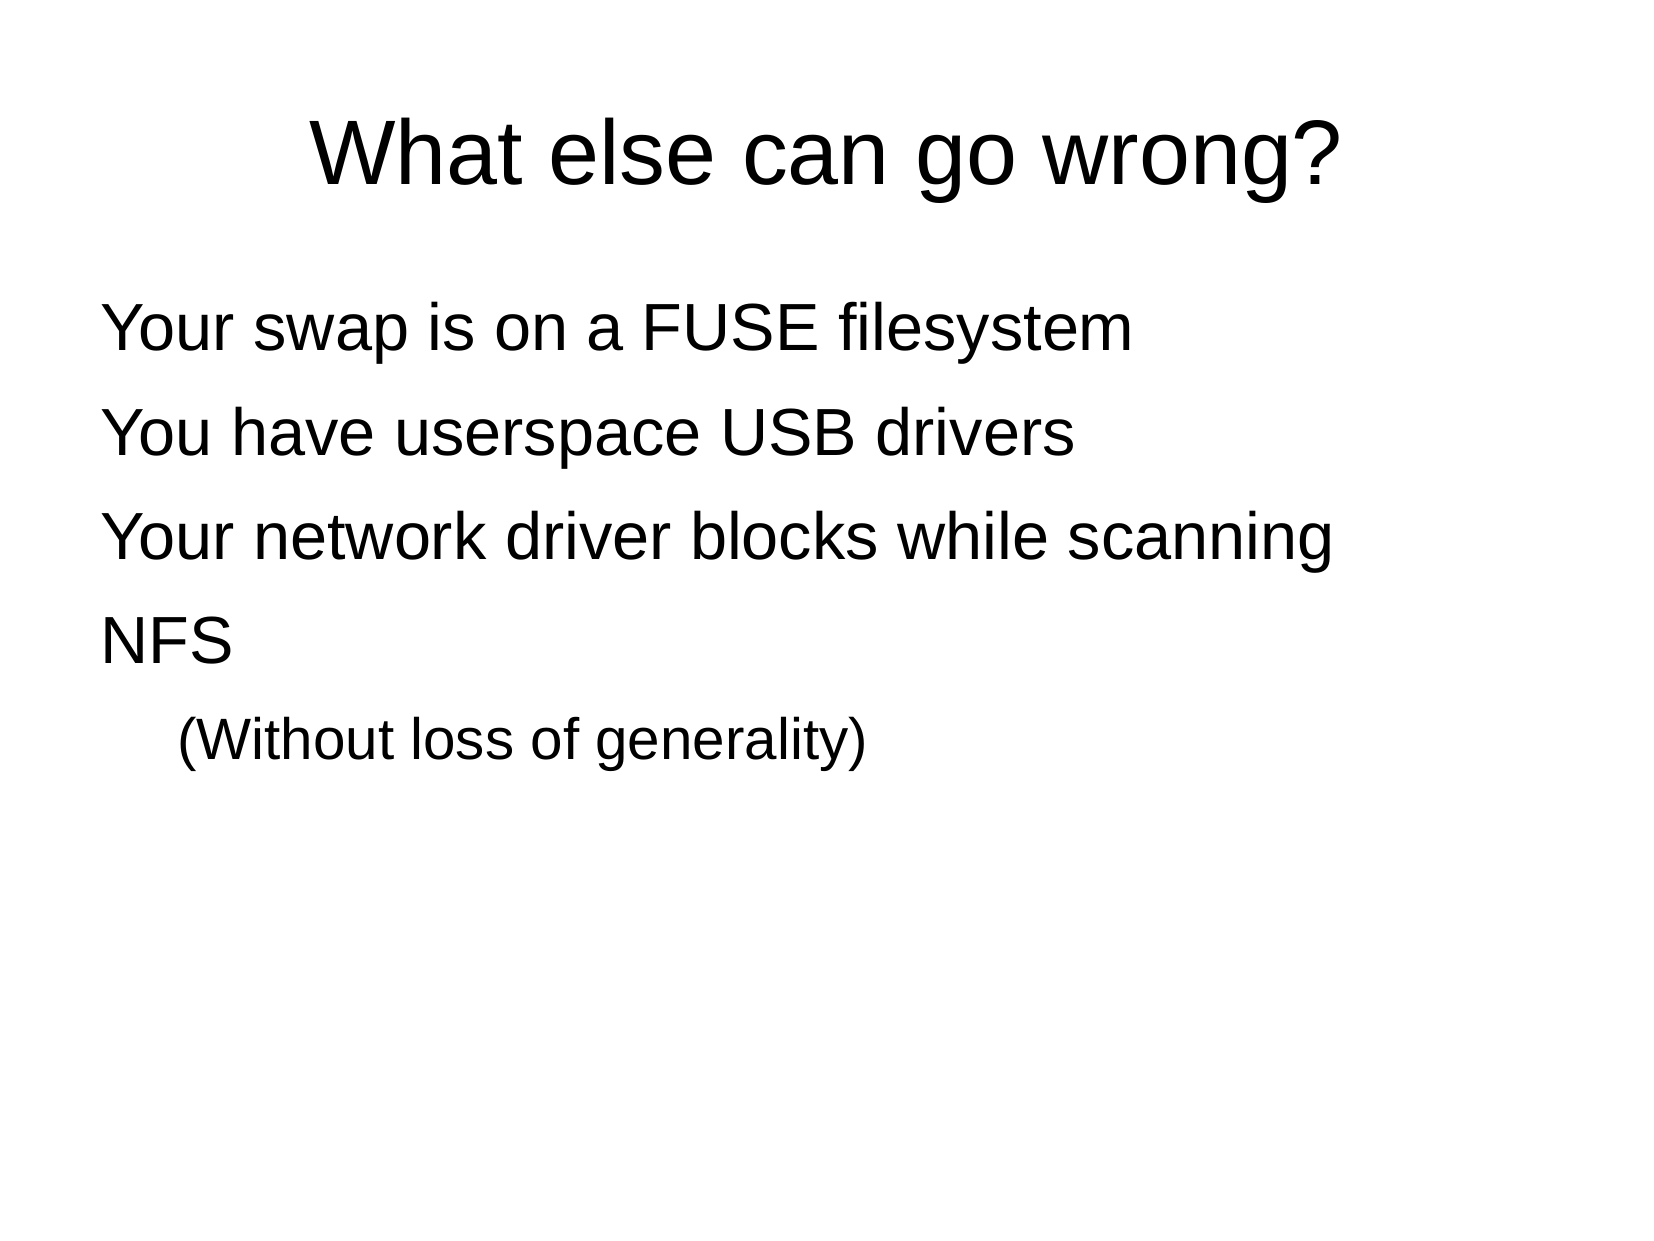

# What else can go wrong?
Your swap is on a FUSE filesystem
You have userspace USB drivers
Your network driver blocks while scanning
NFS
(Without loss of generality)